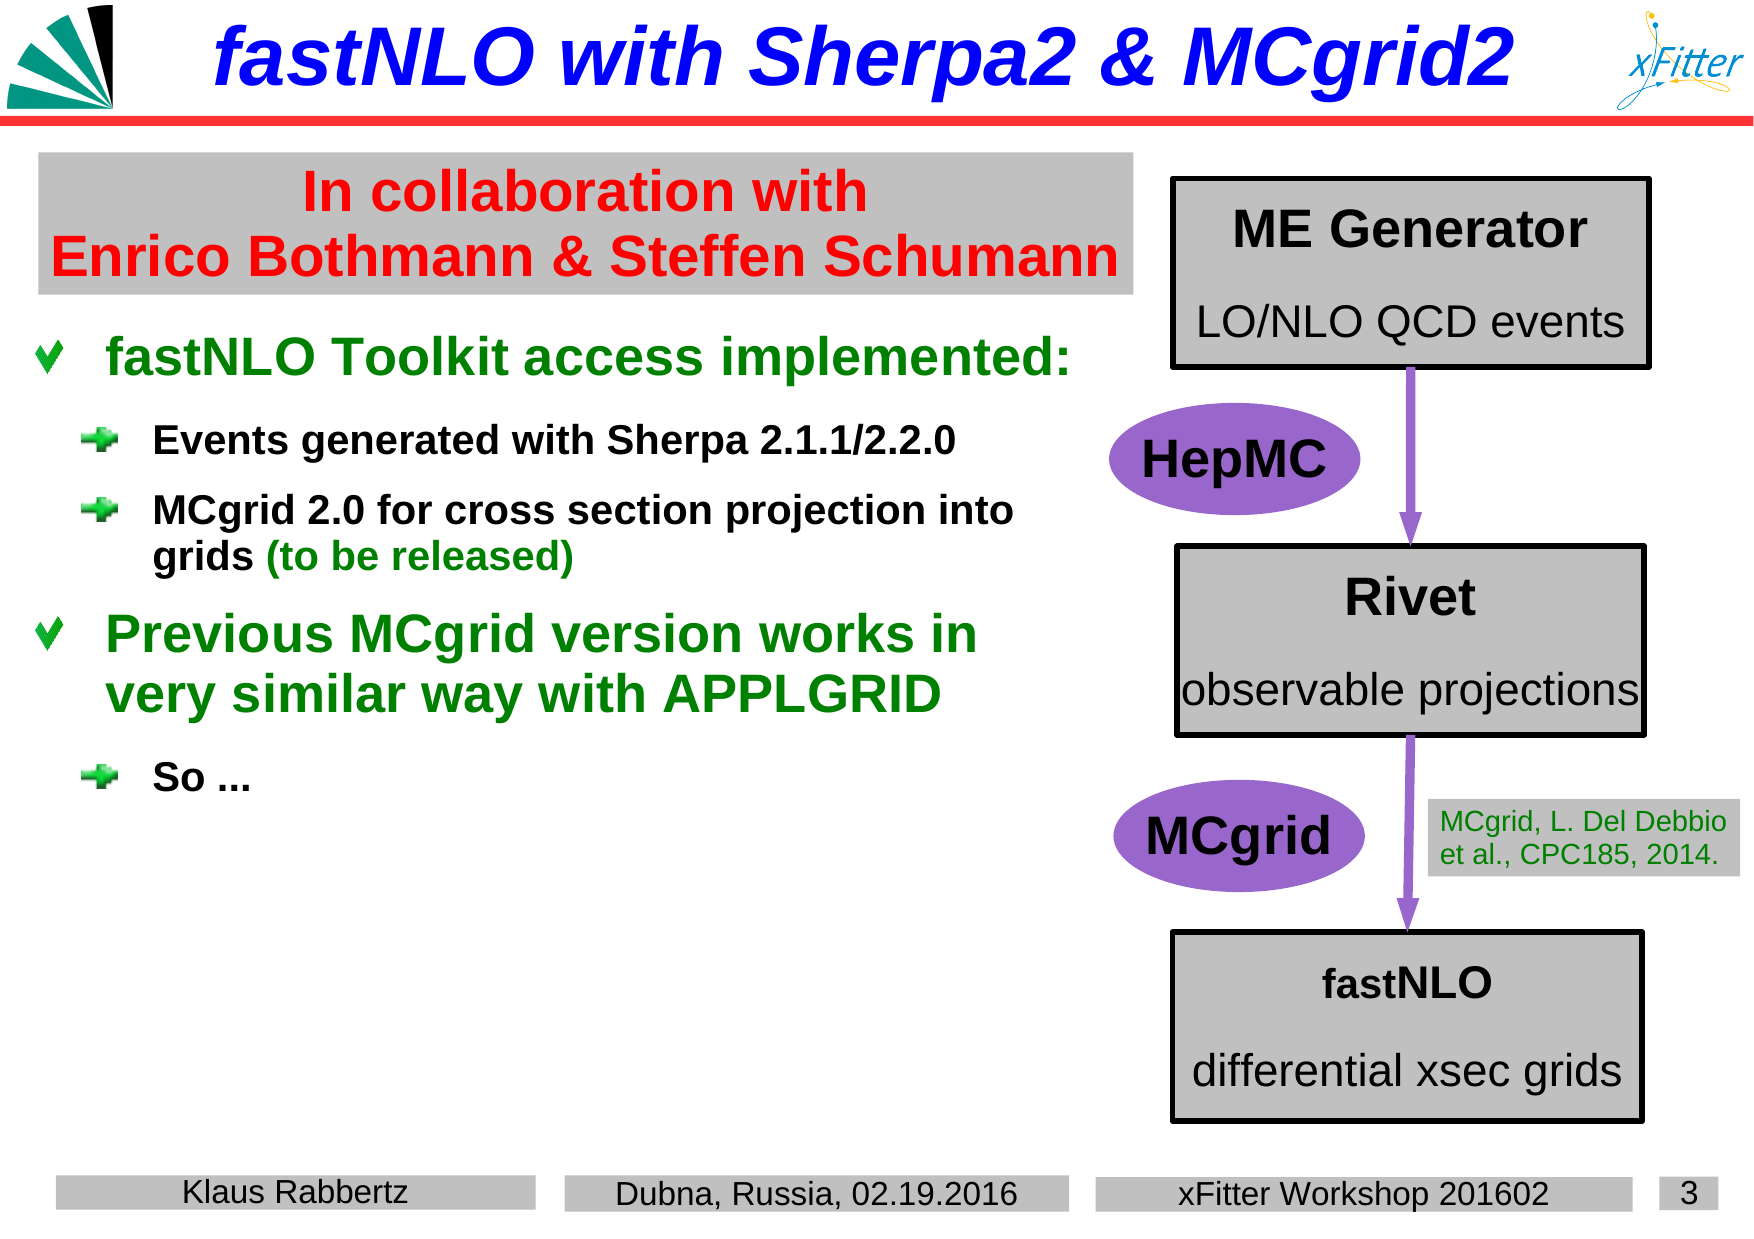

# fastNLO with Sherpa2 & MCgrid2
In collaboration with
Enrico Bothmann & Steffen Schumann
ME Generator
LO/NLO QCD events
Rivet
observable projections
MCgrid
fastNLO
differential xsec grids
HepMC
fastNLO Toolkit access implemented:
Events generated with Sherpa 2.1.1/2.2.0
MCgrid 2.0 for cross section projection into grids (to be released)
Previous MCgrid version works in very similar way with APPLGRID
So ...
MCgrid, L. Del Debbio
et al., CPC185, 2014.